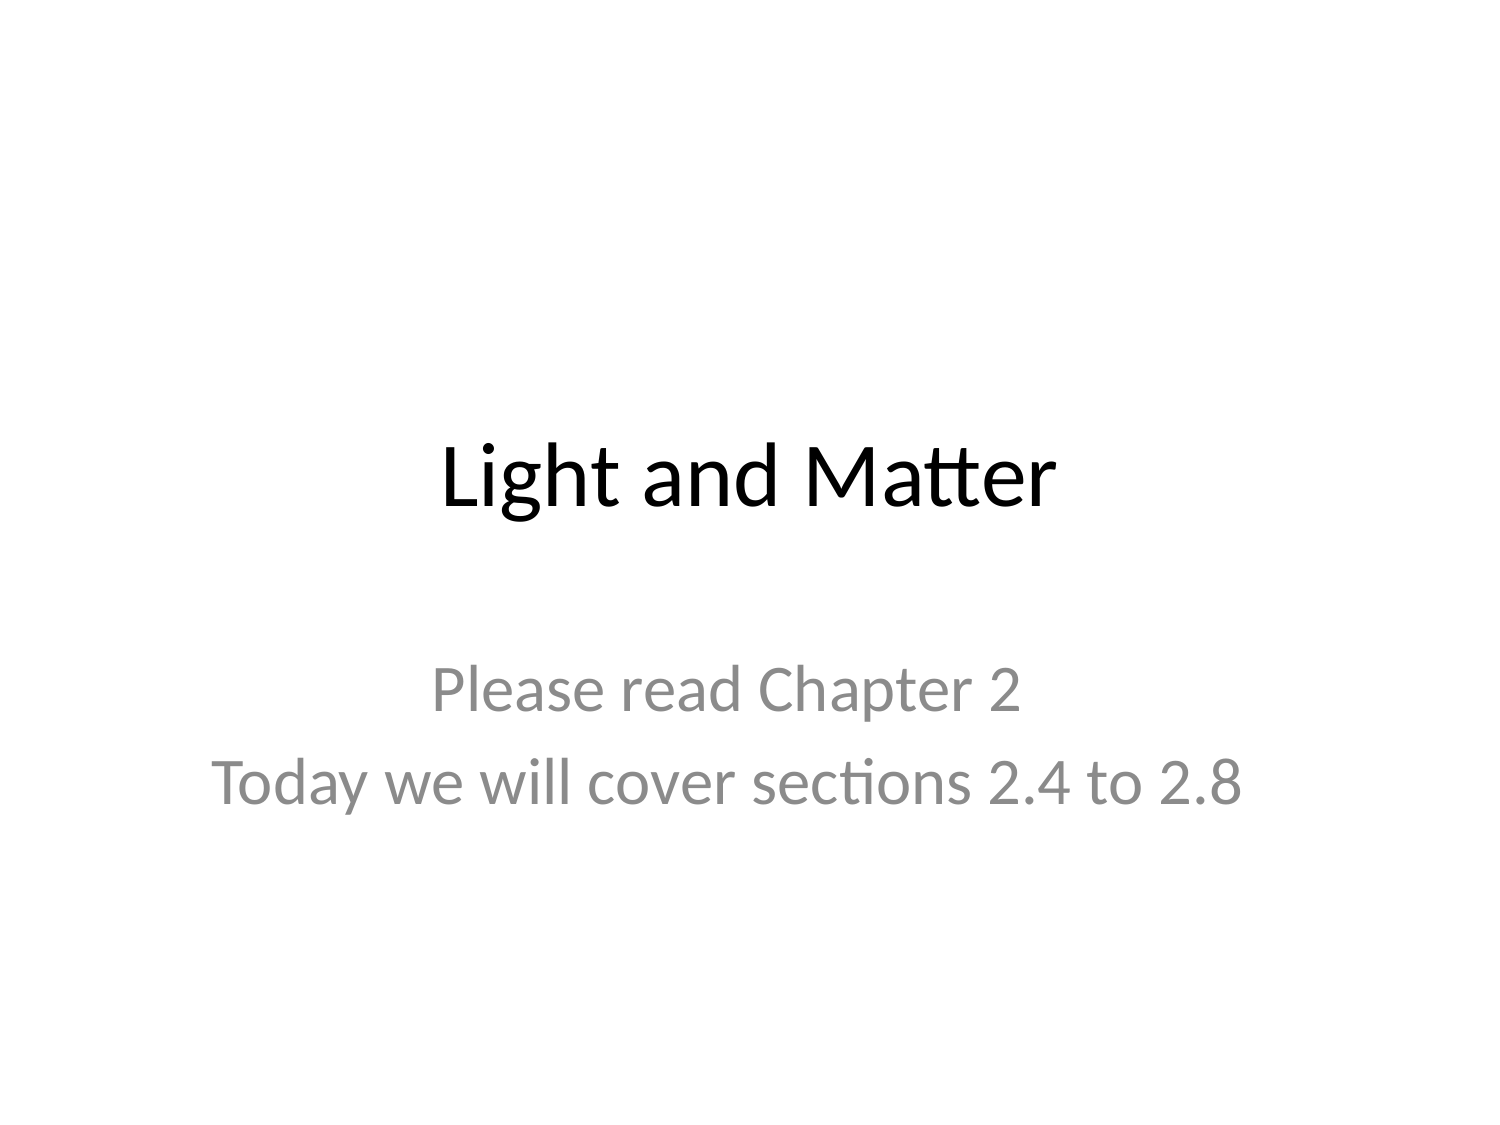

# Light and Matter
Please read Chapter 2
Today we will cover sections 2.4 to 2.8